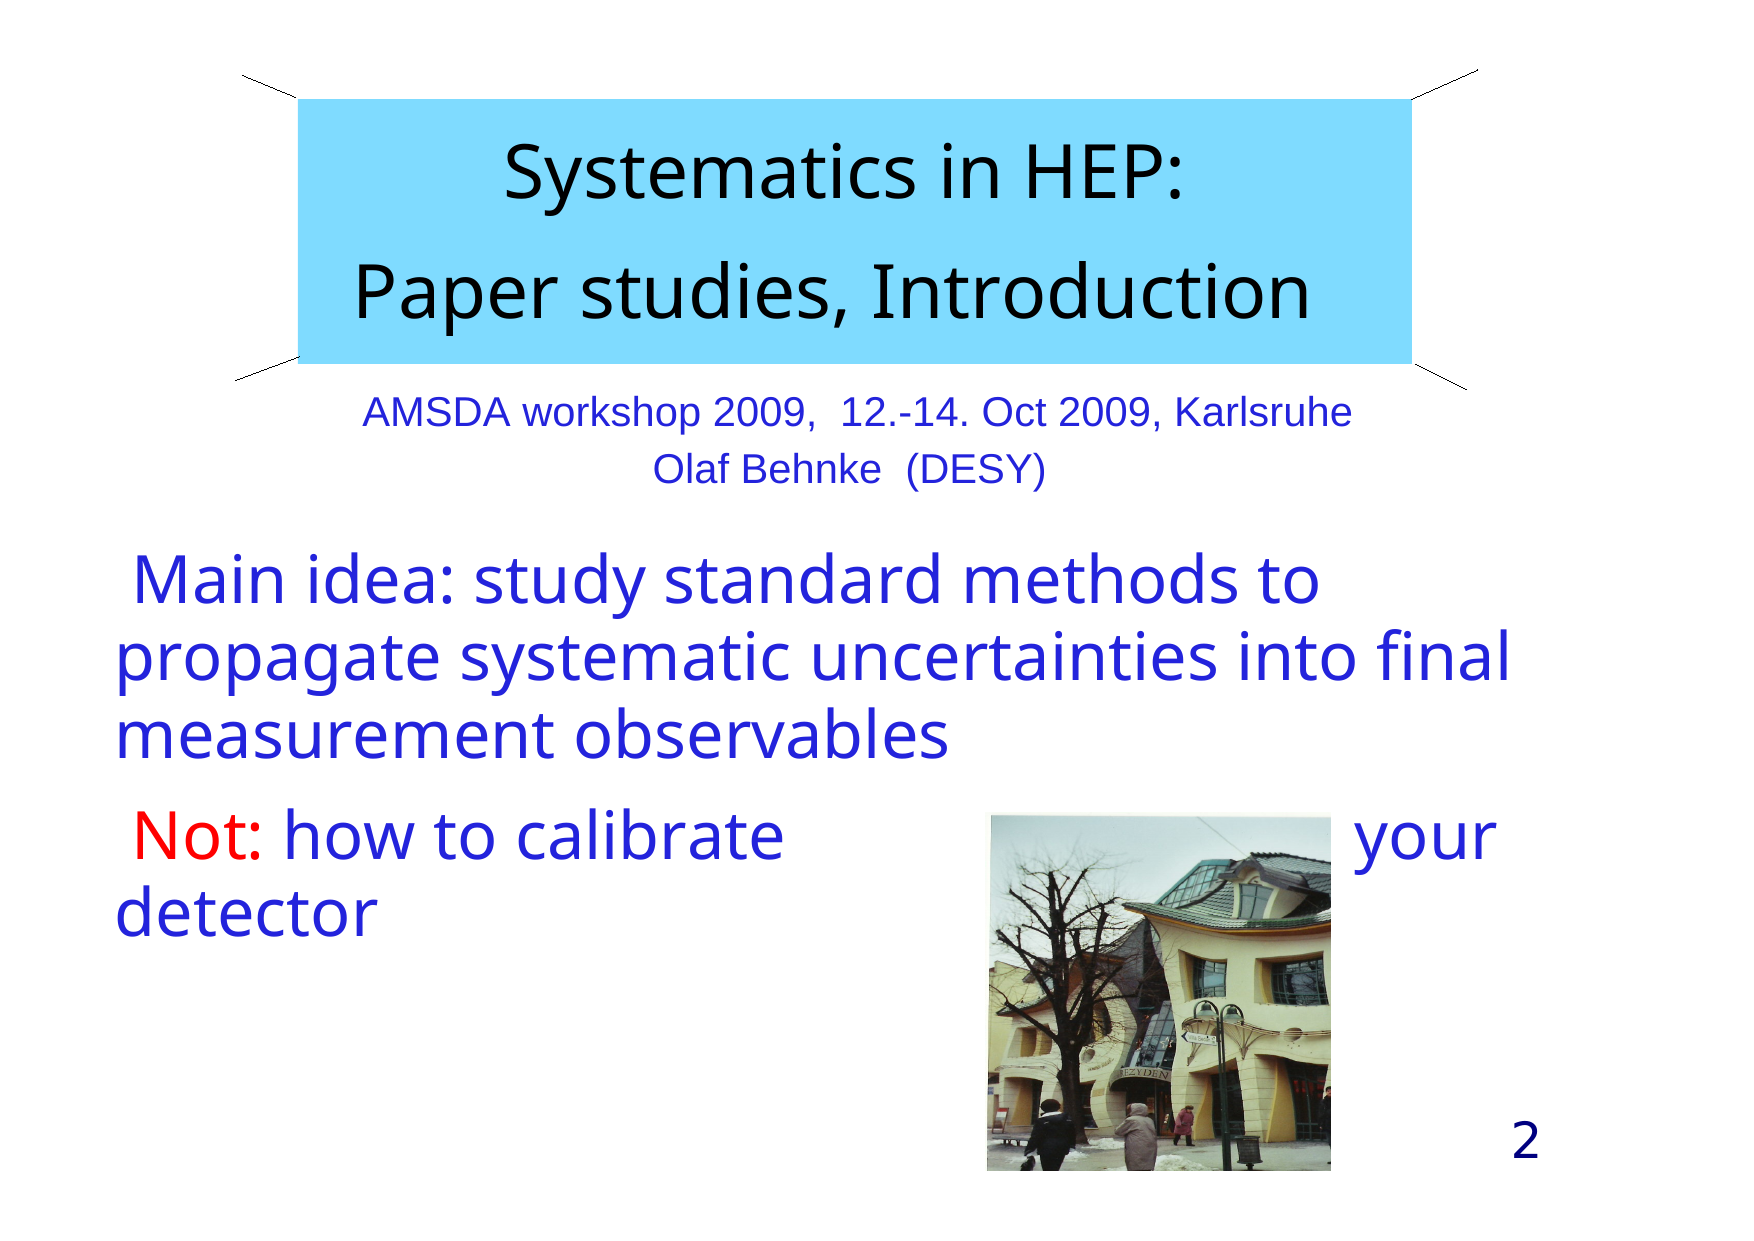

Systematics in HEP:
Paper studies, Introduction
# AMSDA workshop 2009, 12.-14. Oct 2009, Karlsruhe
Olaf Behnke (DESY)
 Main idea: study standard methods to propagate systematic uncertainties into final measurement observables
 Not: how to calibrate your detector